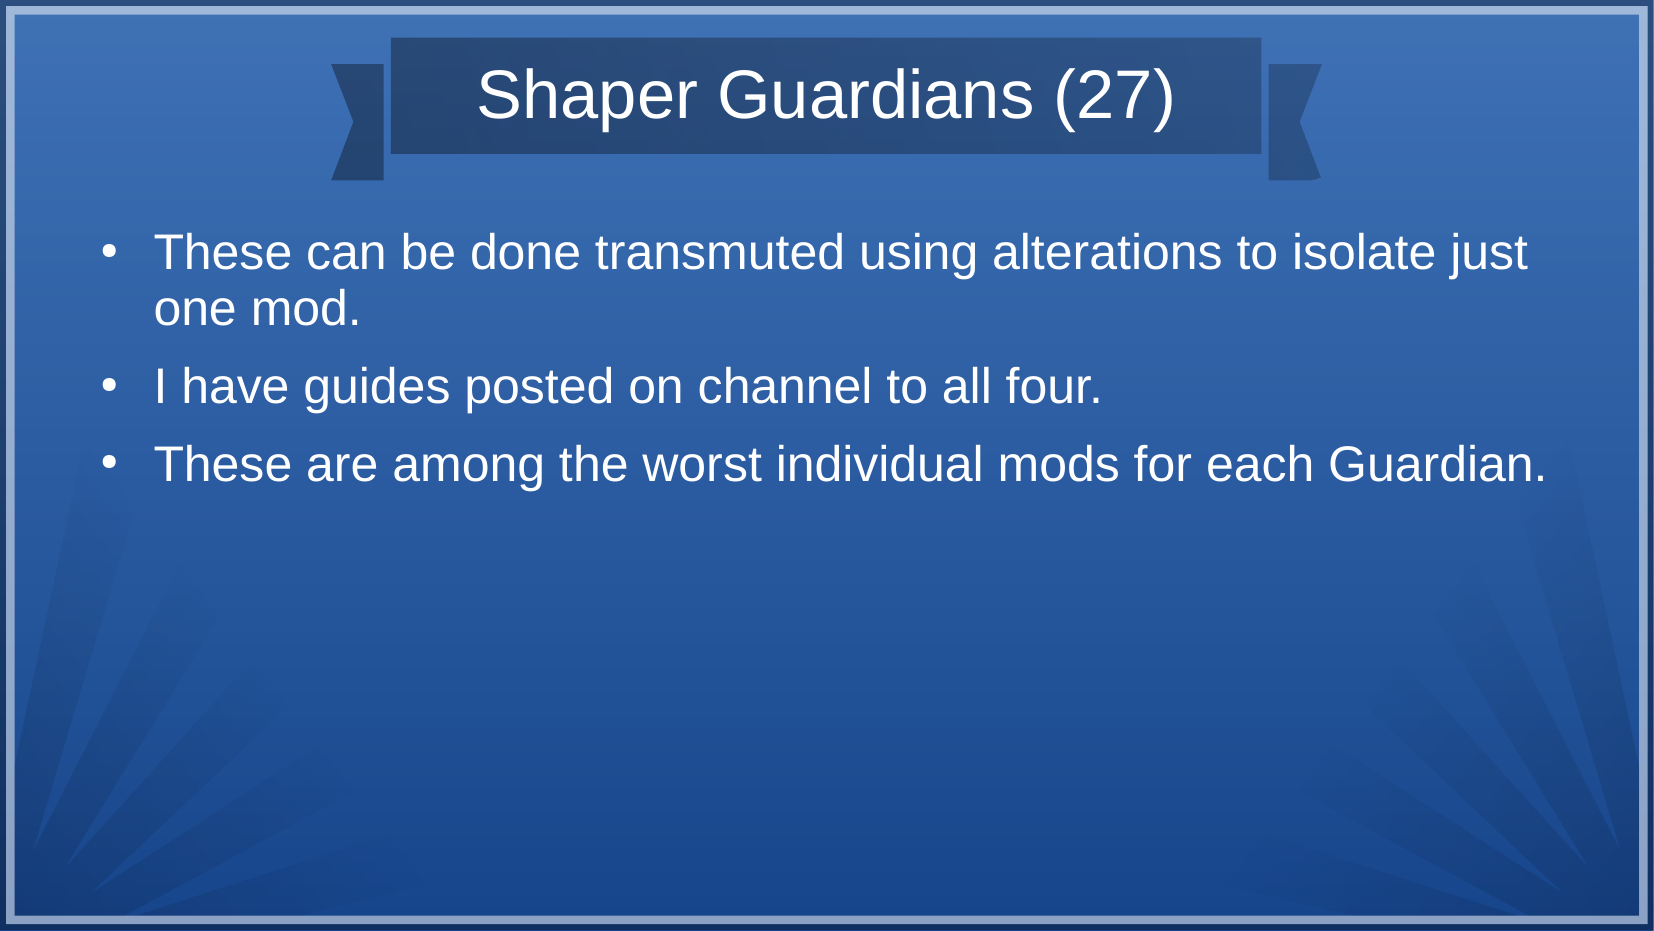

# Shaper Guardians (27)
These can be done transmuted using alterations to isolate just one mod.
I have guides posted on channel to all four.
These are among the worst individual mods for each Guardian.